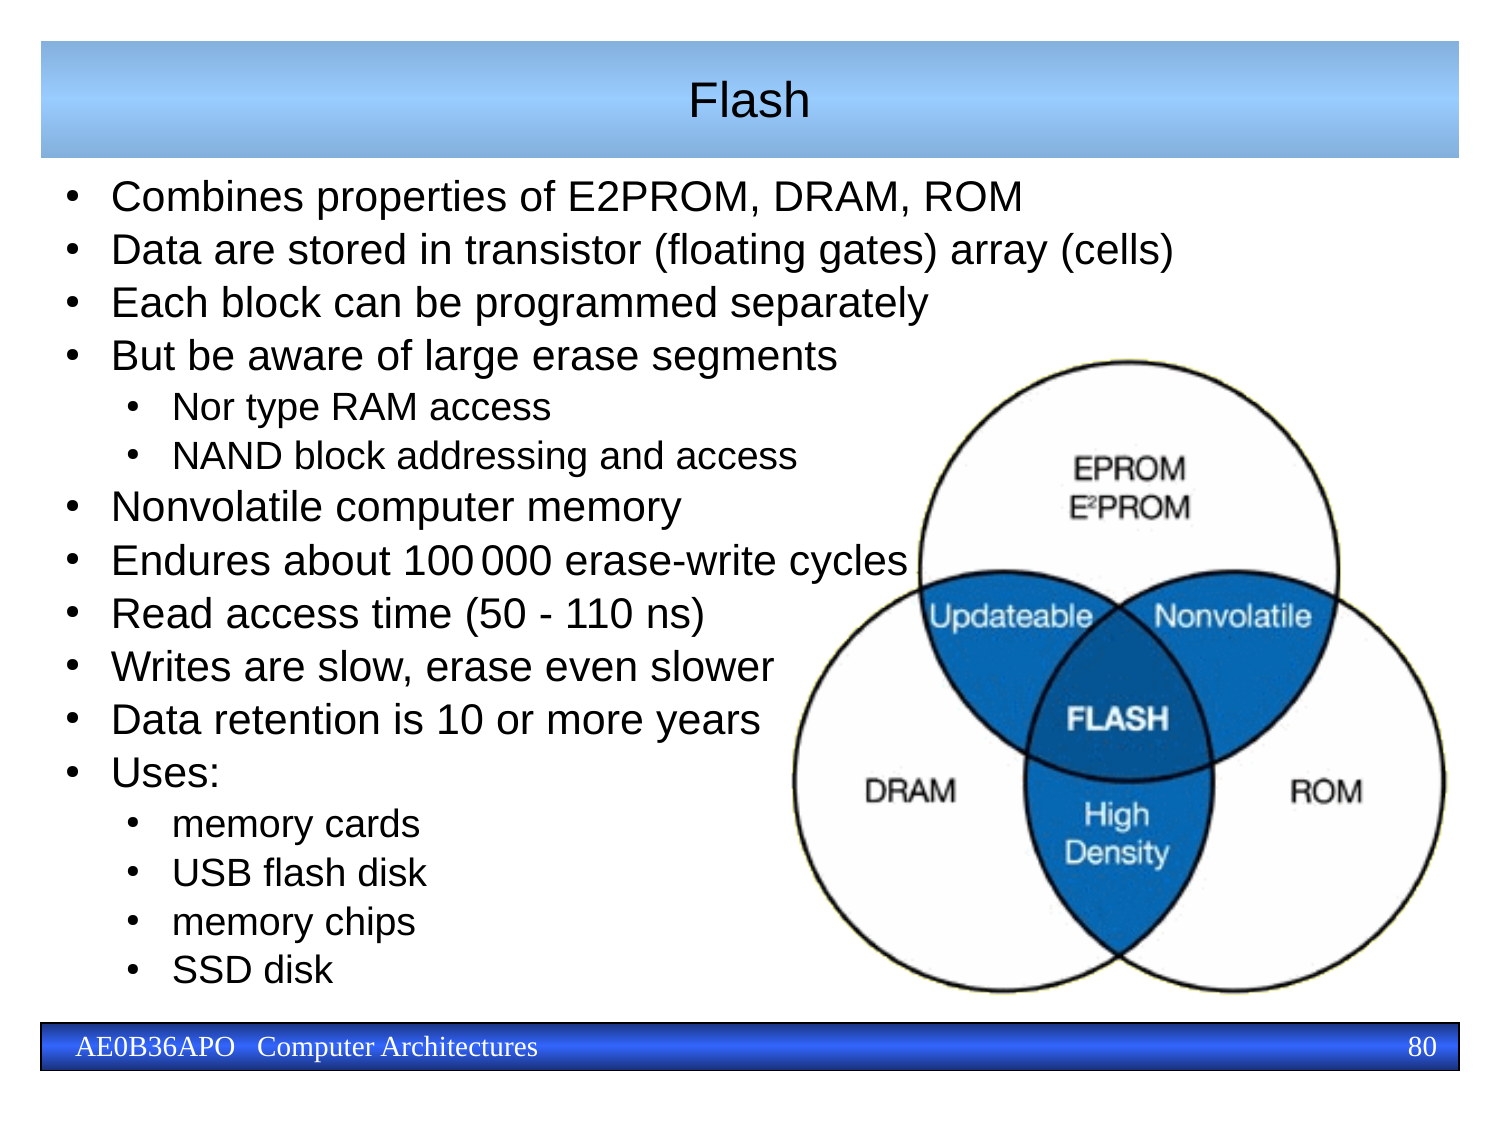

# Flash
Combines properties of E2PROM, DRAM, ROM
Data are stored in transistor (floating gates) array (cells)
Each block can be programmed separately
But be aware of large erase segments
Nor type RAM access
NAND block addressing and access
Nonvolatile computer memory
Endures about 100 000 erase-write cycles
Read access time (50 - 110 ns)
Writes are slow, erase even slower
Data retention is 10 or more years
Uses:
memory cards
USB flash disk
memory chips
SSD disk
AE0B36APO Computer Architectures
80